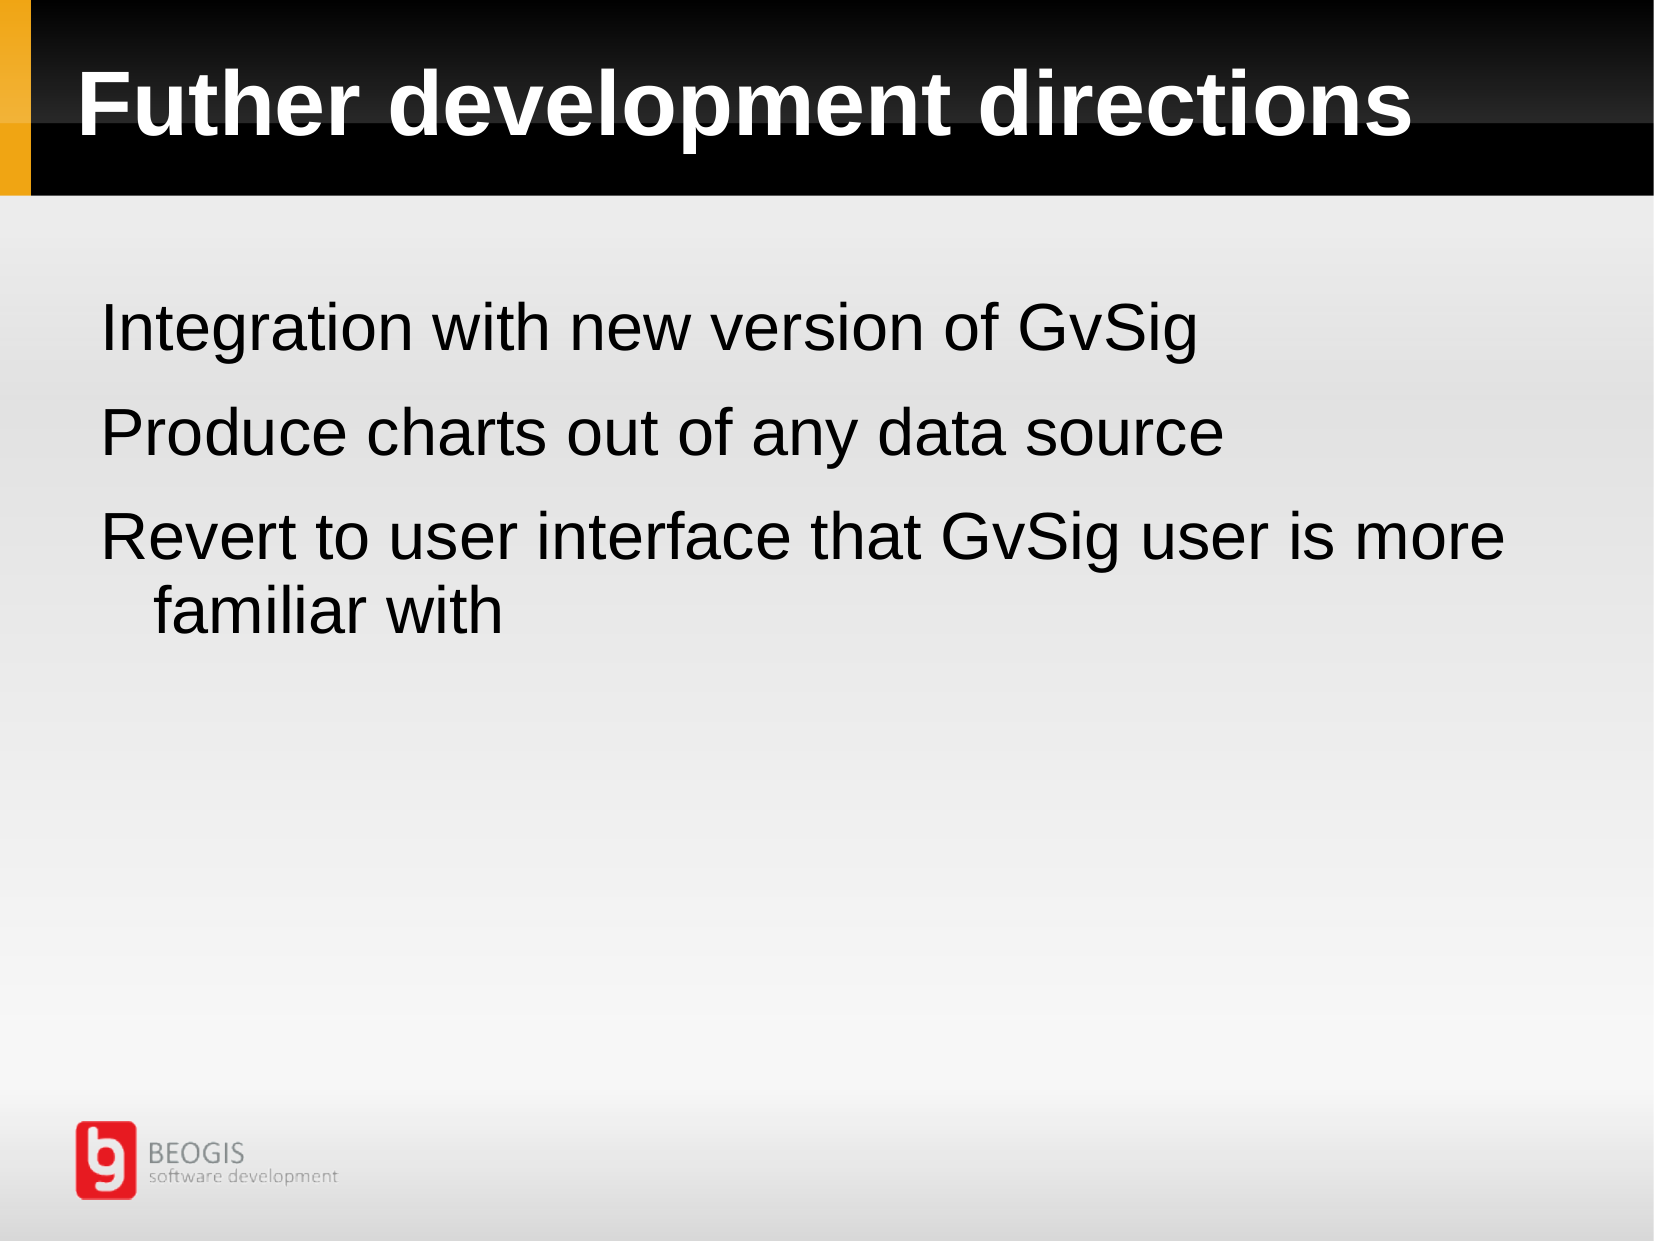

# Futher development directions
Integration with new version of GvSig
Produce charts out of any data source
Revert to user interface that GvSig user is more familiar with